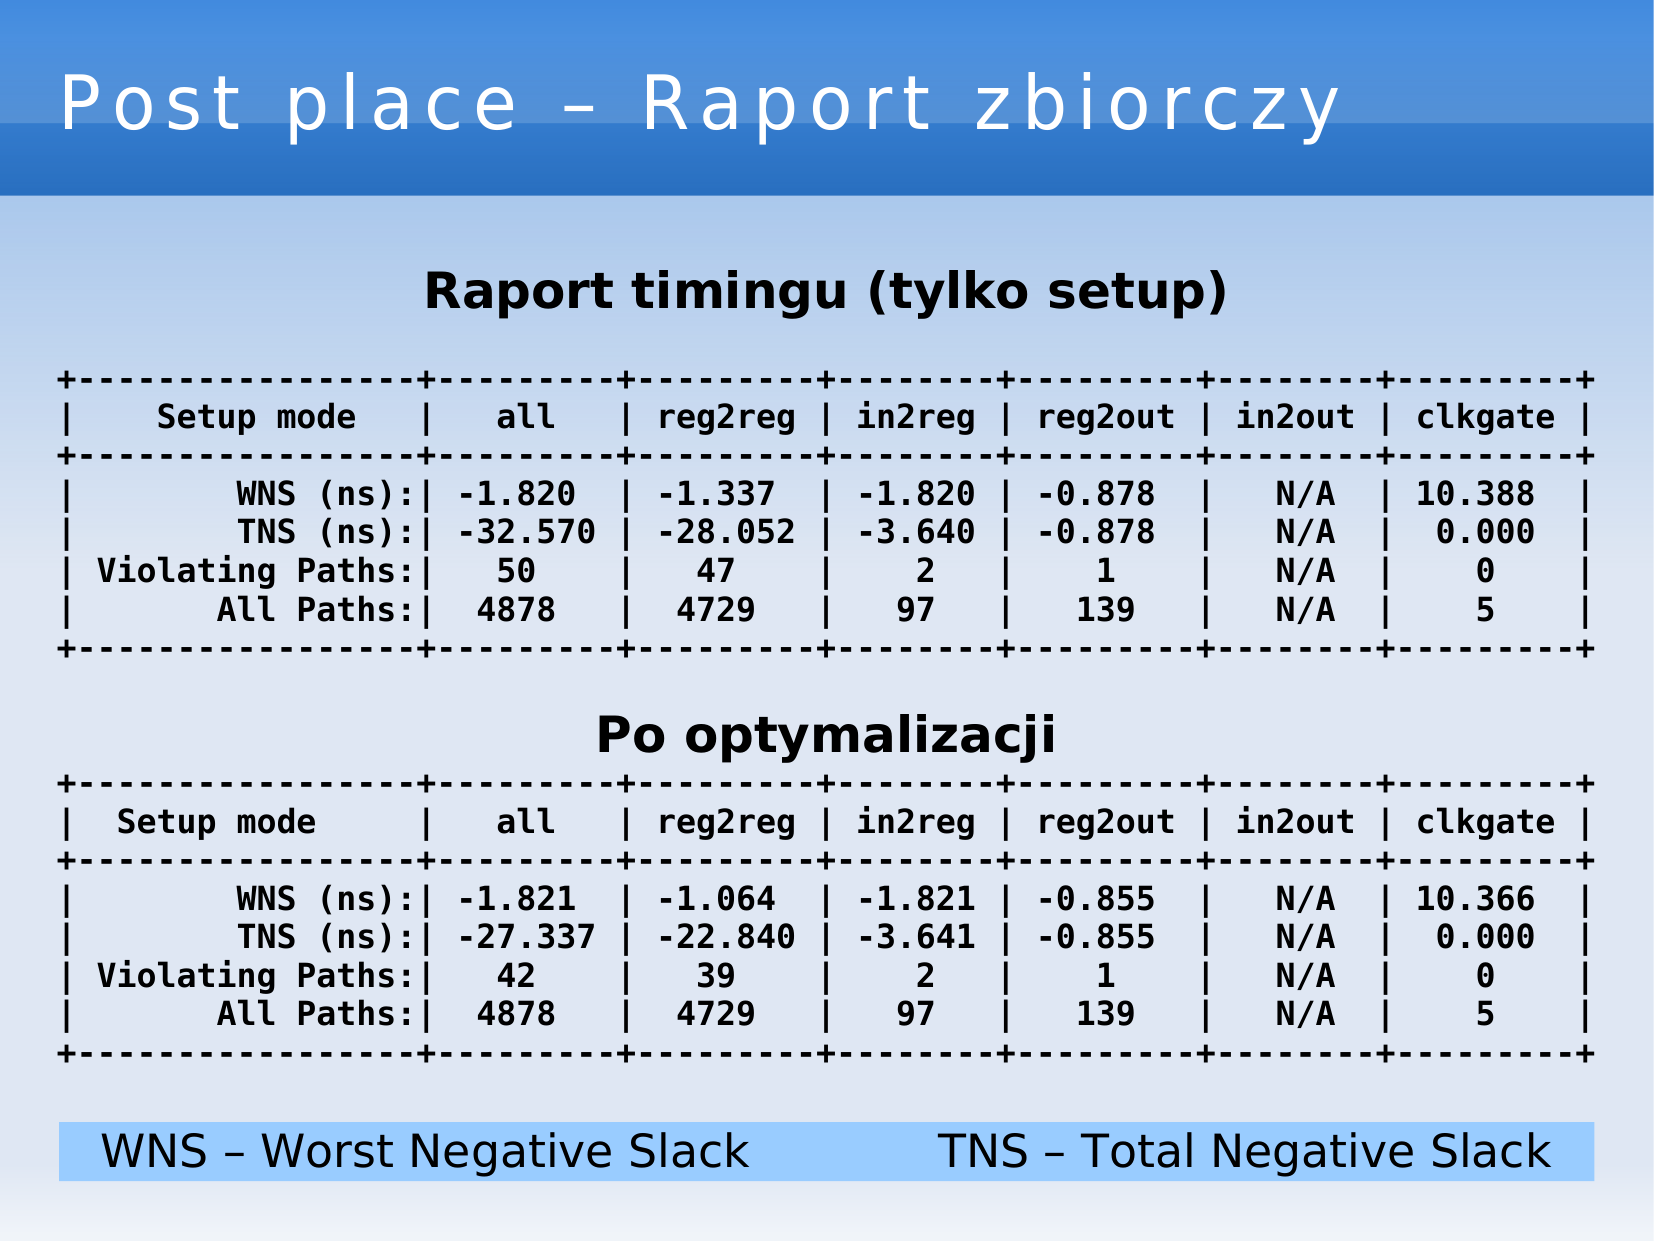

# Post place – Raport zbiorczy
Raport timingu (tylko setup)
+-----------------+---------+---------+--------+---------+--------+---------+
| Setup mode | all | reg2reg | in2reg | reg2out | in2out | clkgate |
+-----------------+---------+---------+--------+---------+--------+---------+
| WNS (ns):| -1.820 | -1.337 | -1.820 | -0.878 | N/A | 10.388 |
| TNS (ns):| -32.570 | -28.052 | -3.640 | -0.878 | N/A | 0.000 |
| Violating Paths:| 50 | 47 | 2 | 1 | N/A | 0 |
| All Paths:| 4878 | 4729 | 97 | 139 | N/A | 5 |
+-----------------+---------+---------+--------+---------+--------+---------+
Po optymalizacji
+-----------------+---------+---------+--------+---------+--------+---------+
| Setup mode | all | reg2reg | in2reg | reg2out | in2out | clkgate |
+-----------------+---------+---------+--------+---------+--------+---------+
| WNS (ns):| -1.821 | -1.064 | -1.821 | -0.855 | N/A | 10.366 |
| TNS (ns):| -27.337 | -22.840 | -3.641 | -0.855 | N/A | 0.000 |
| Violating Paths:| 42 | 39 | 2 | 1 | N/A | 0 |
| All Paths:| 4878 | 4729 | 97 | 139 | N/A | 5 |
+-----------------+---------+---------+--------+---------+--------+---------+
WNS – Worst Negative Slack TNS – Total Negative Slack